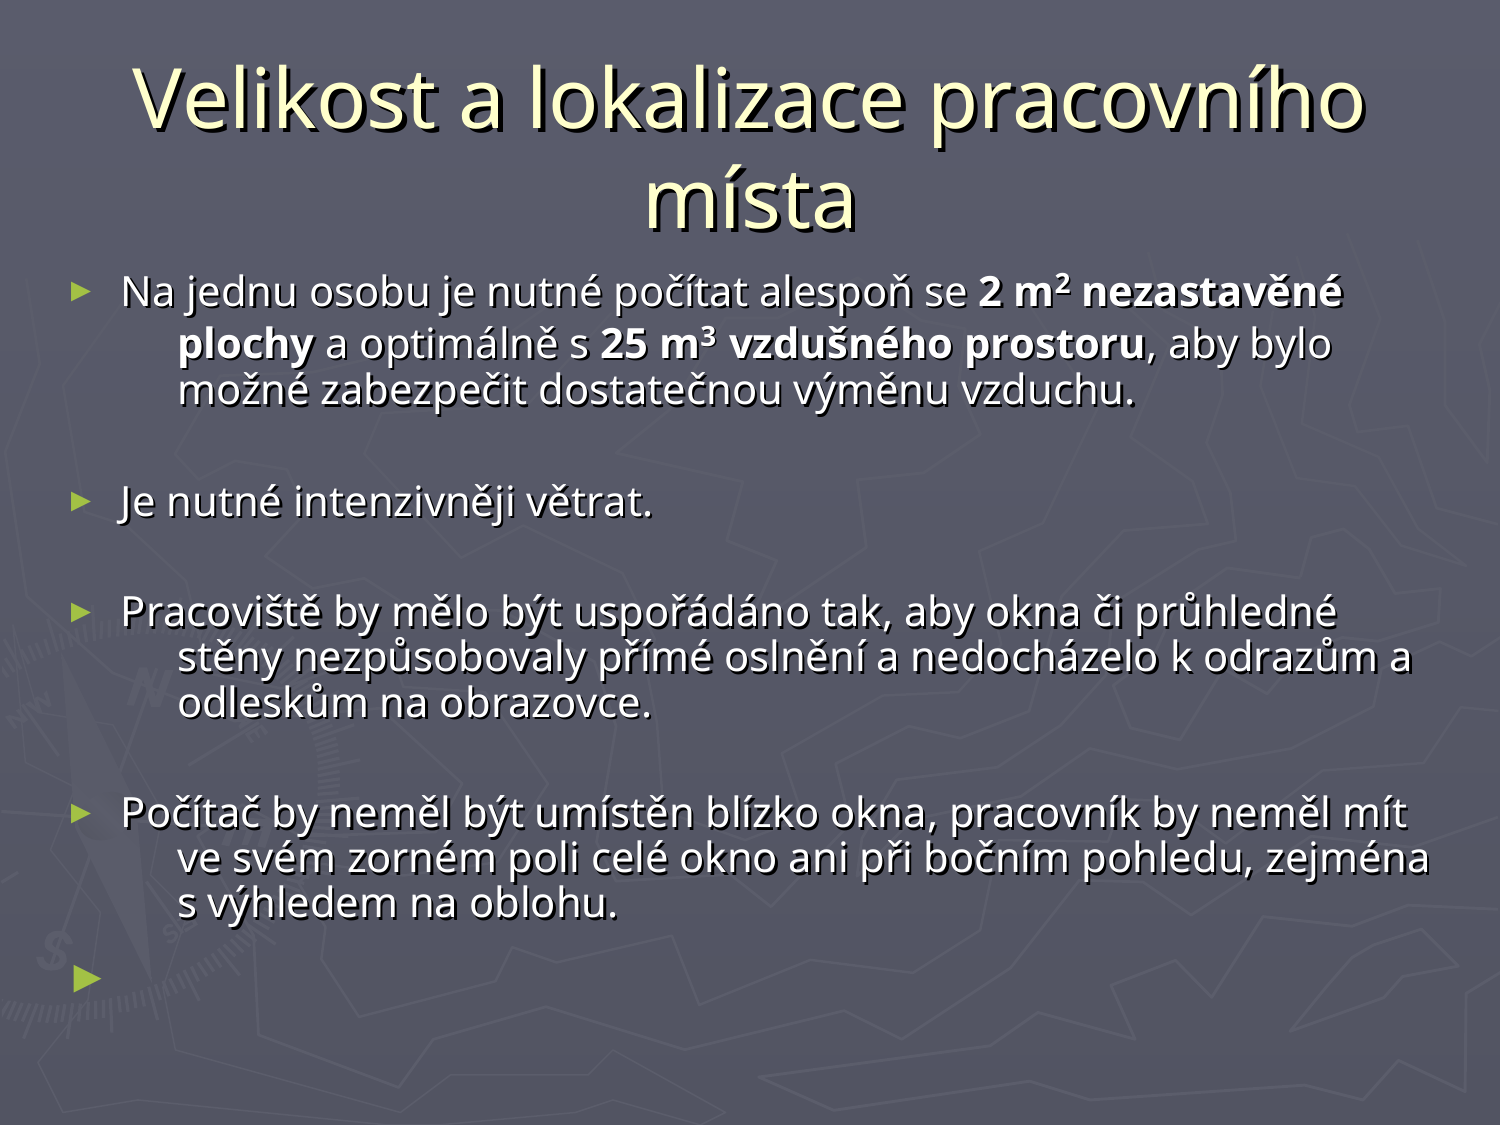

# Velikost a lokalizace pracovního místa
Na jednu osobu je nutné počítat alespoň se 2 m2 nezastavěné plochy a optimálně s 25 m3 vzdušného prostoru, aby bylo možné zabezpečit dostatečnou výměnu vzduchu.
Je nutné intenzivněji větrat.
Pracoviště by mělo být uspořádáno tak, aby okna či průhledné stěny nezpůsobovaly přímé oslnění a nedocházelo k odrazům a odleskům na obrazovce.
Počítač by neměl být umístěn blízko okna, pracovník by neměl mít ve svém zorném poli celé okno ani při bočním pohledu, zejména s výhledem na oblohu.